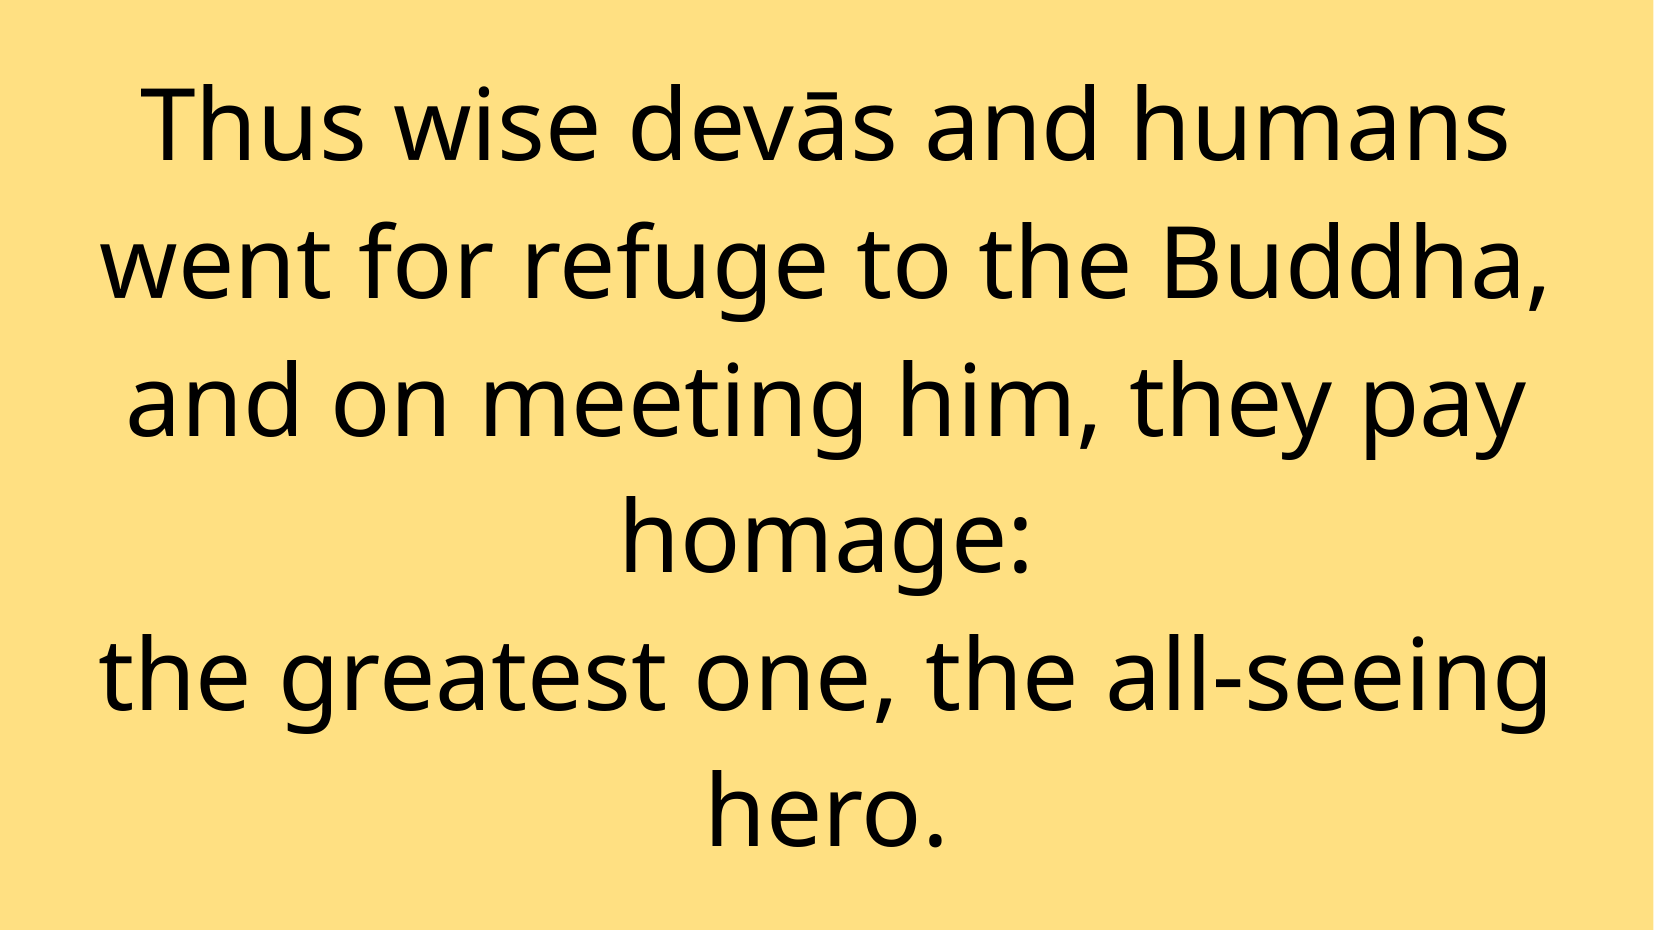

# Thus wise devās and humans
went for refuge to the Buddha,
and on meeting him, they pay homage:
the greatest one, the all-seeing hero.